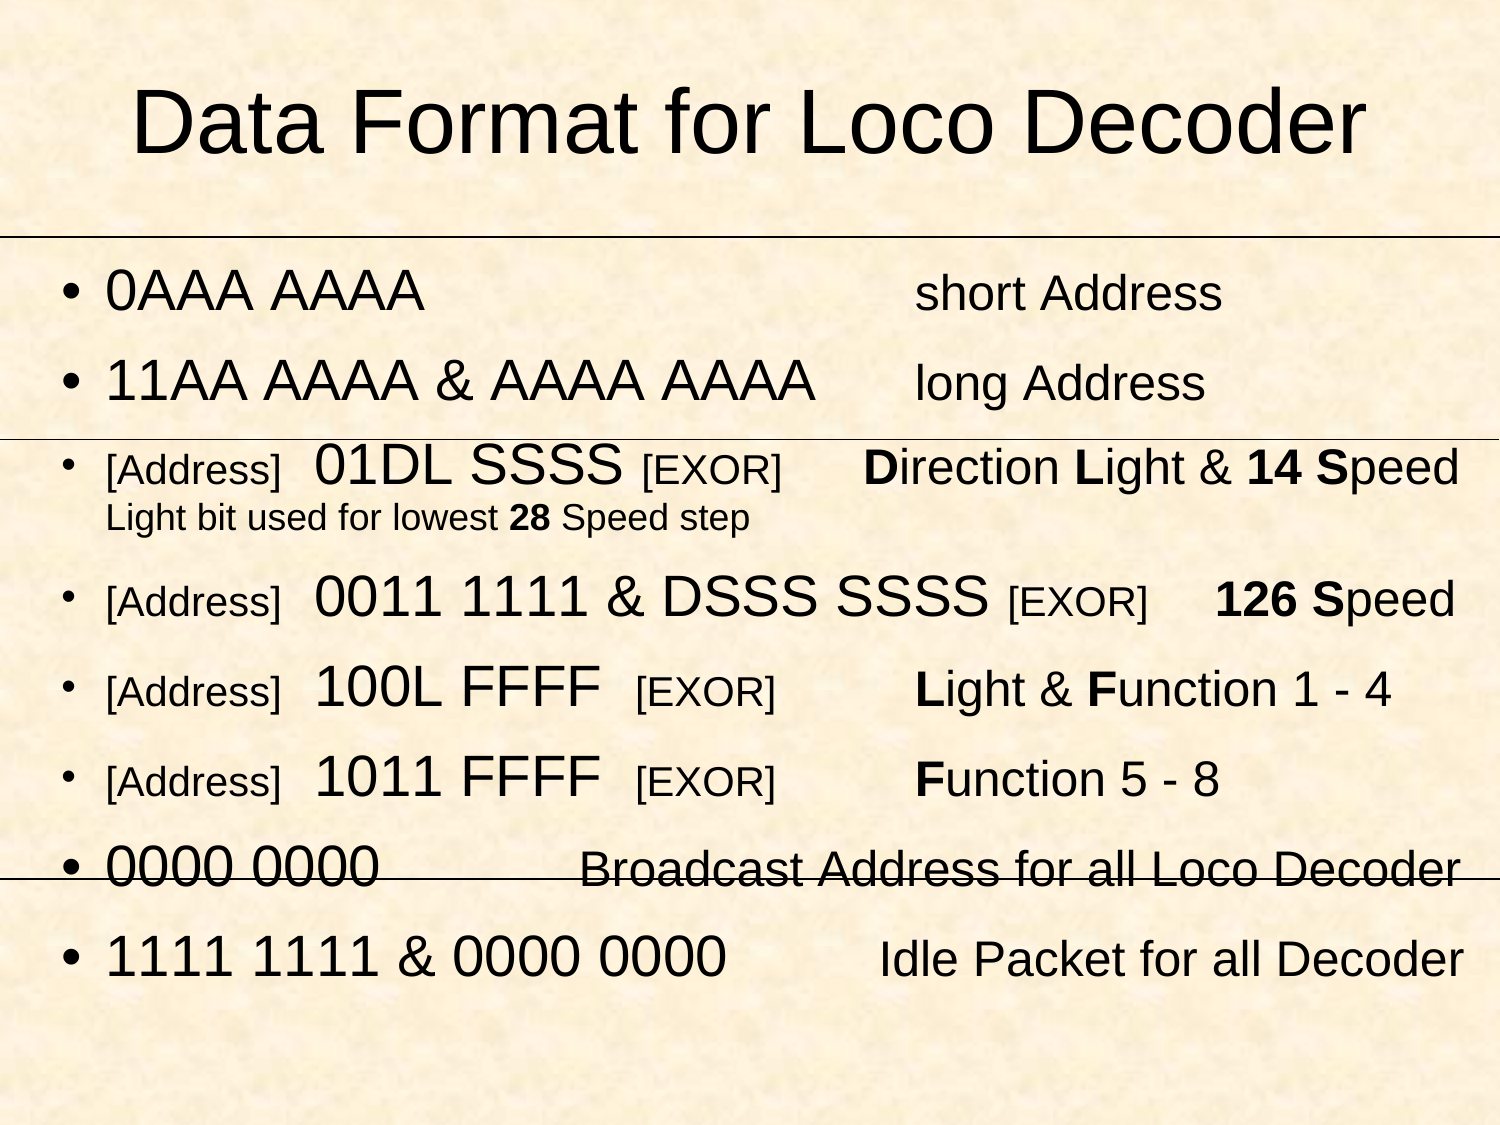

# Data Format for Loco Decoder
0AAA AAAA 				short Address
11AA AAAA & AAAA AAAA	long Address
[Address] 01DL SSSS [EXOR] Direction Light & 14 Speed
Light bit used for lowest 28 Speed step
[Address] 0011 1111 & DSSS SSSS [EXOR] 	126 Speed
[Address] 100L FFFF [EXOR] 	Light & Function 1 - 4
[Address] 1011 FFFF [EXOR] 	Function 5 - 8
0000 0000	 Broadcast Address for all Loco Decoder
1111 1111 & 0000 0000	 Idle Packet for all Decoder